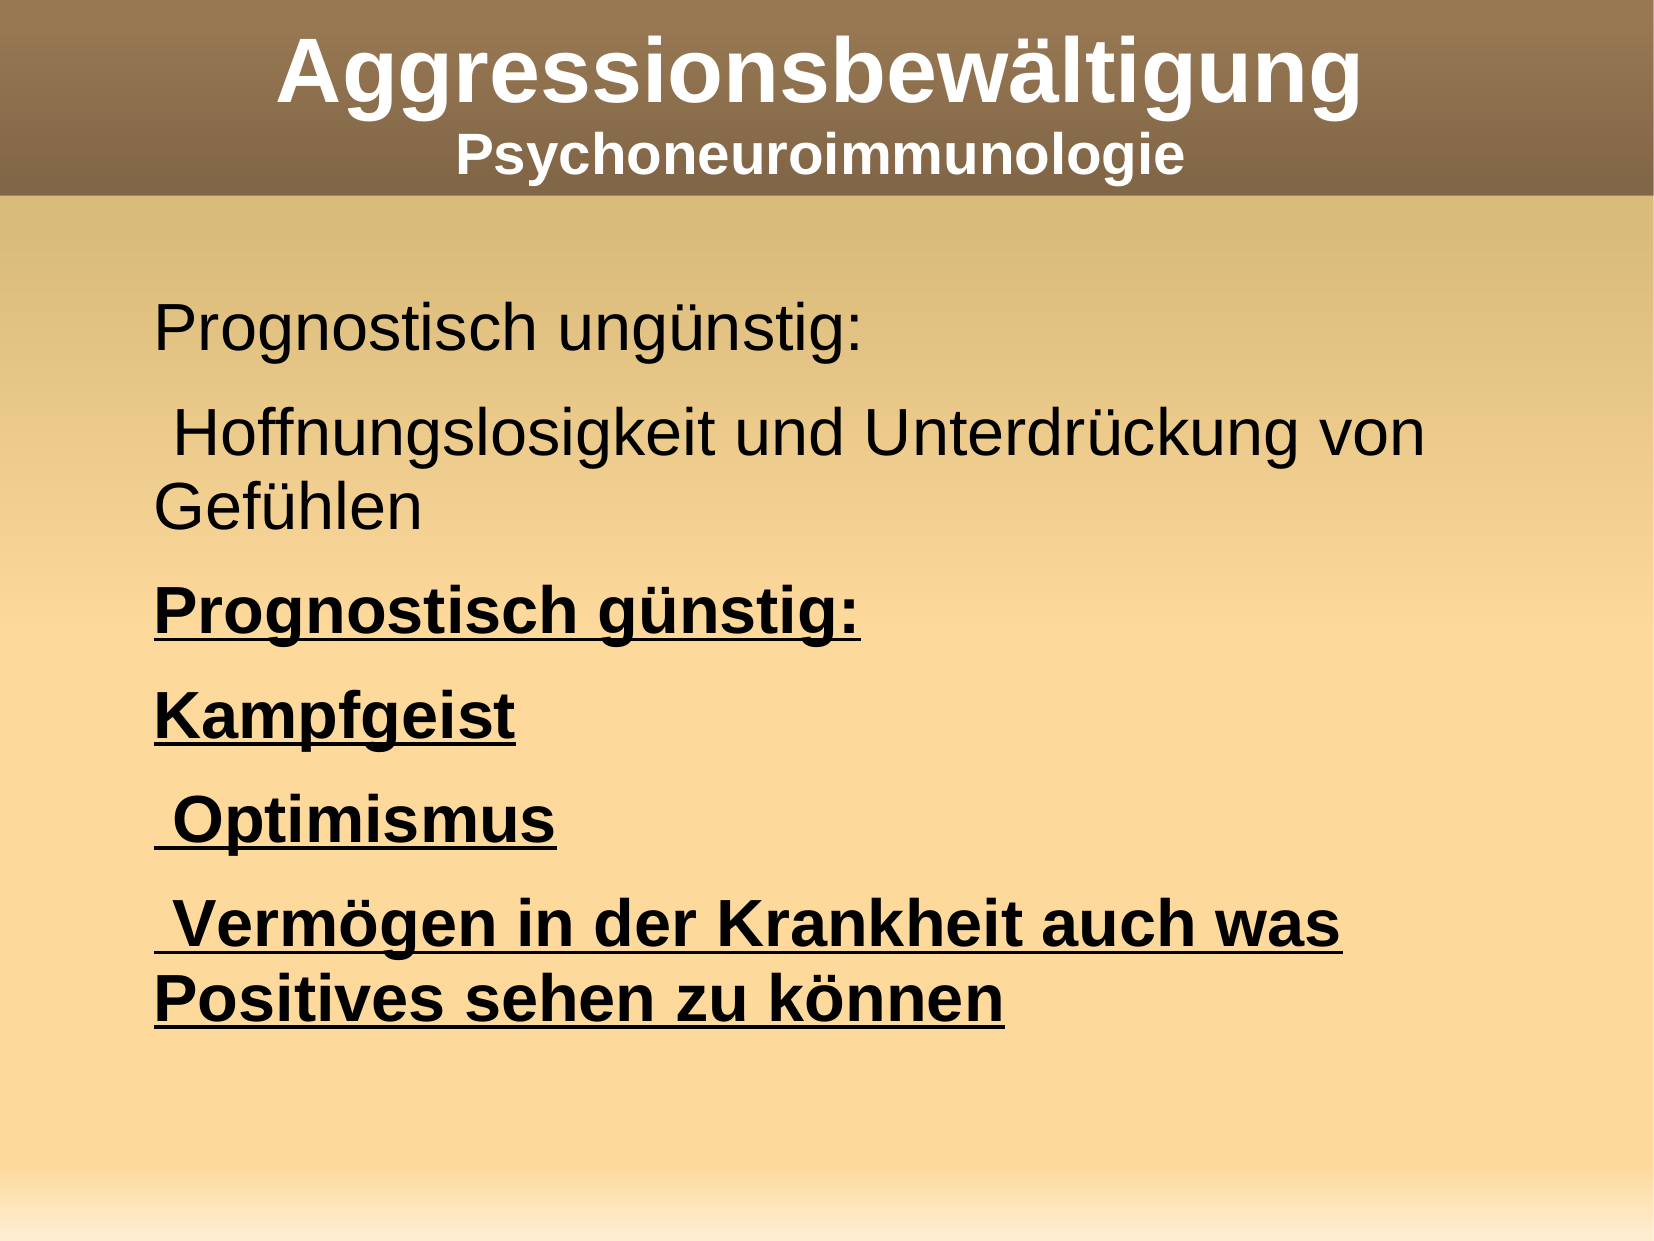

# Aggressionsbewältigung Psychoneuroimmunologie
Prognostisch ungünstig:
 Hoffnungslosigkeit und Unterdrückung von Gefühlen
Prognostisch günstig:
Kampfgeist
 Optimismus
 Vermögen in der Krankheit auch was Positives sehen zu können